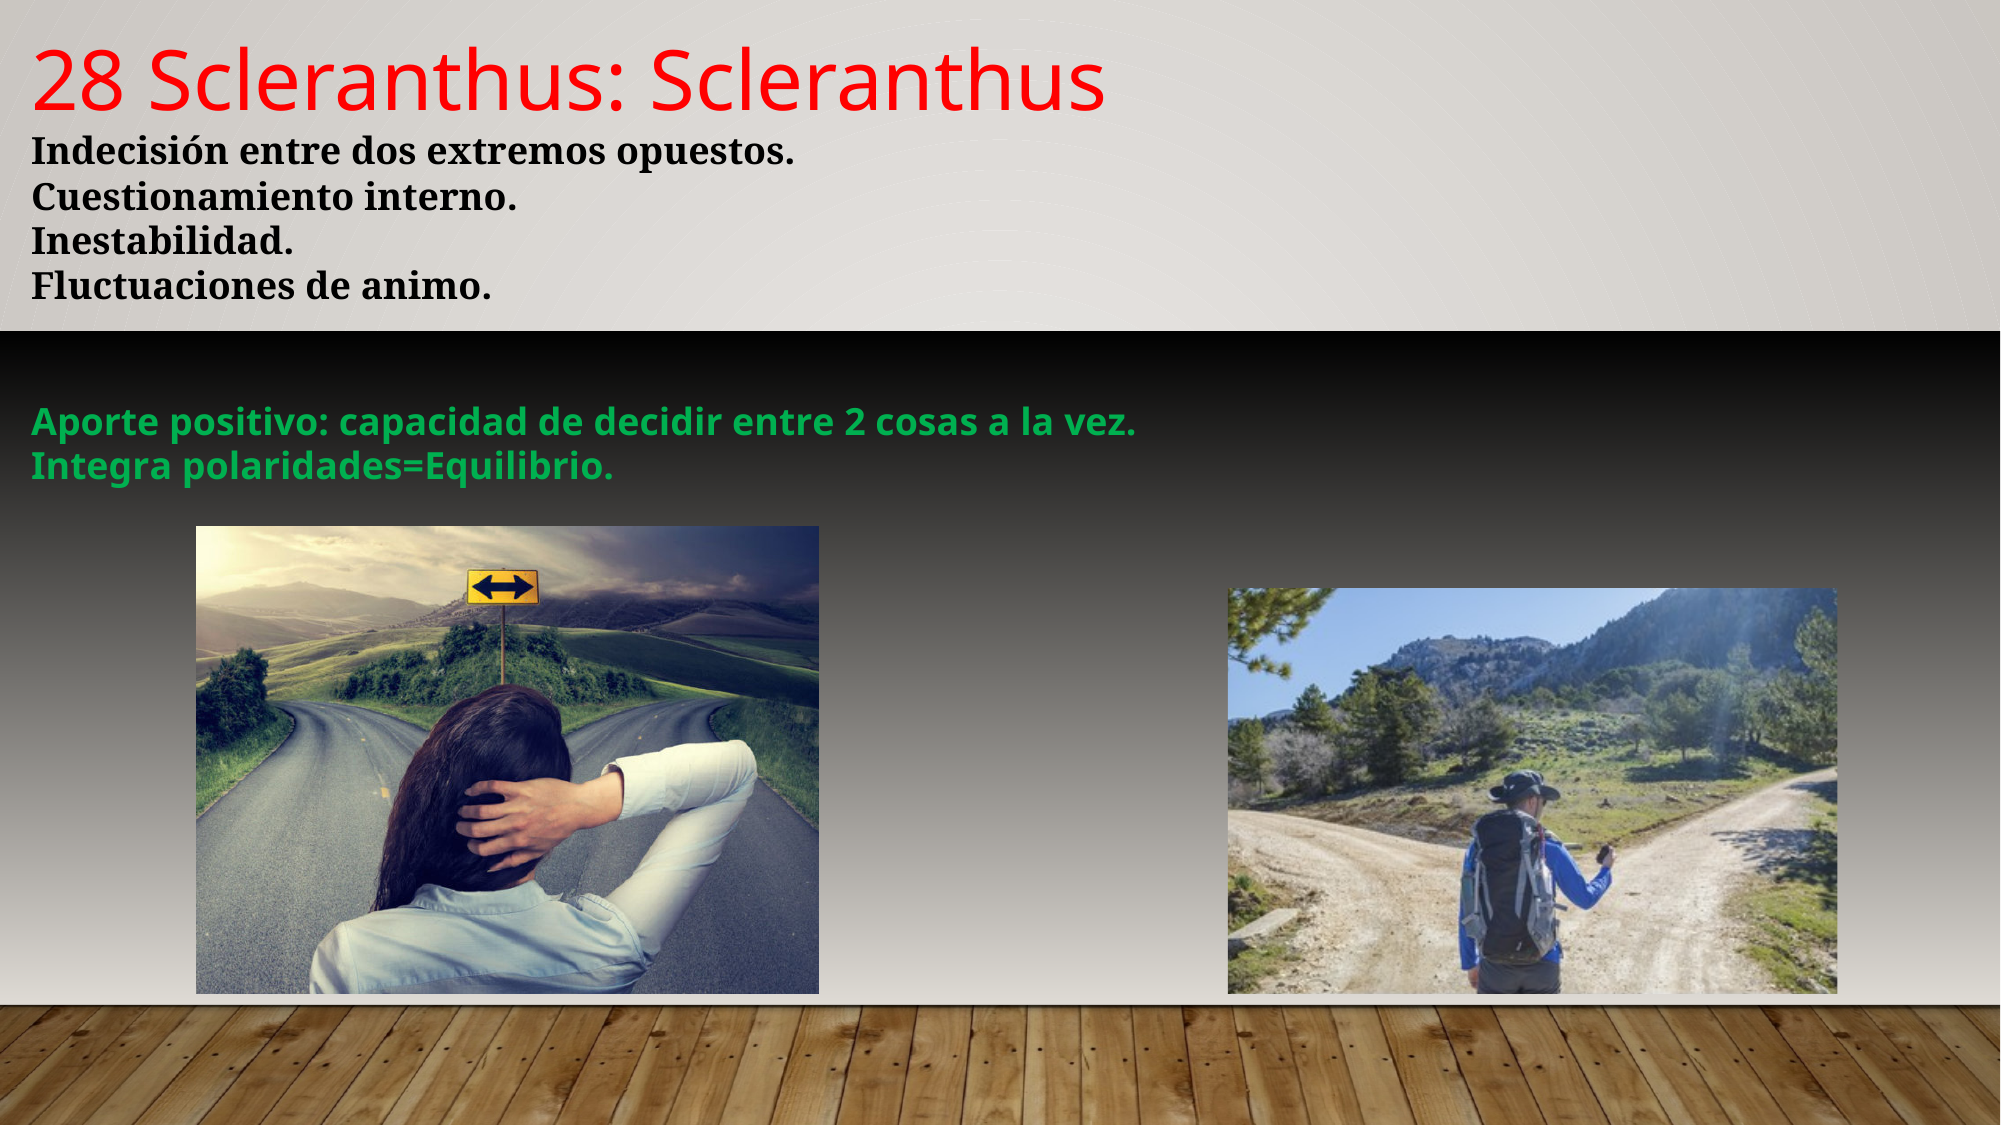

28 Scleranthus: Scleranthus
Indecisión entre dos extremos opuestos.
Cuestionamiento interno.
Inestabilidad.
Fluctuaciones de animo.
Aporte positivo: capacidad de decidir entre 2 cosas a la vez.
Integra polaridades=Equilibrio.